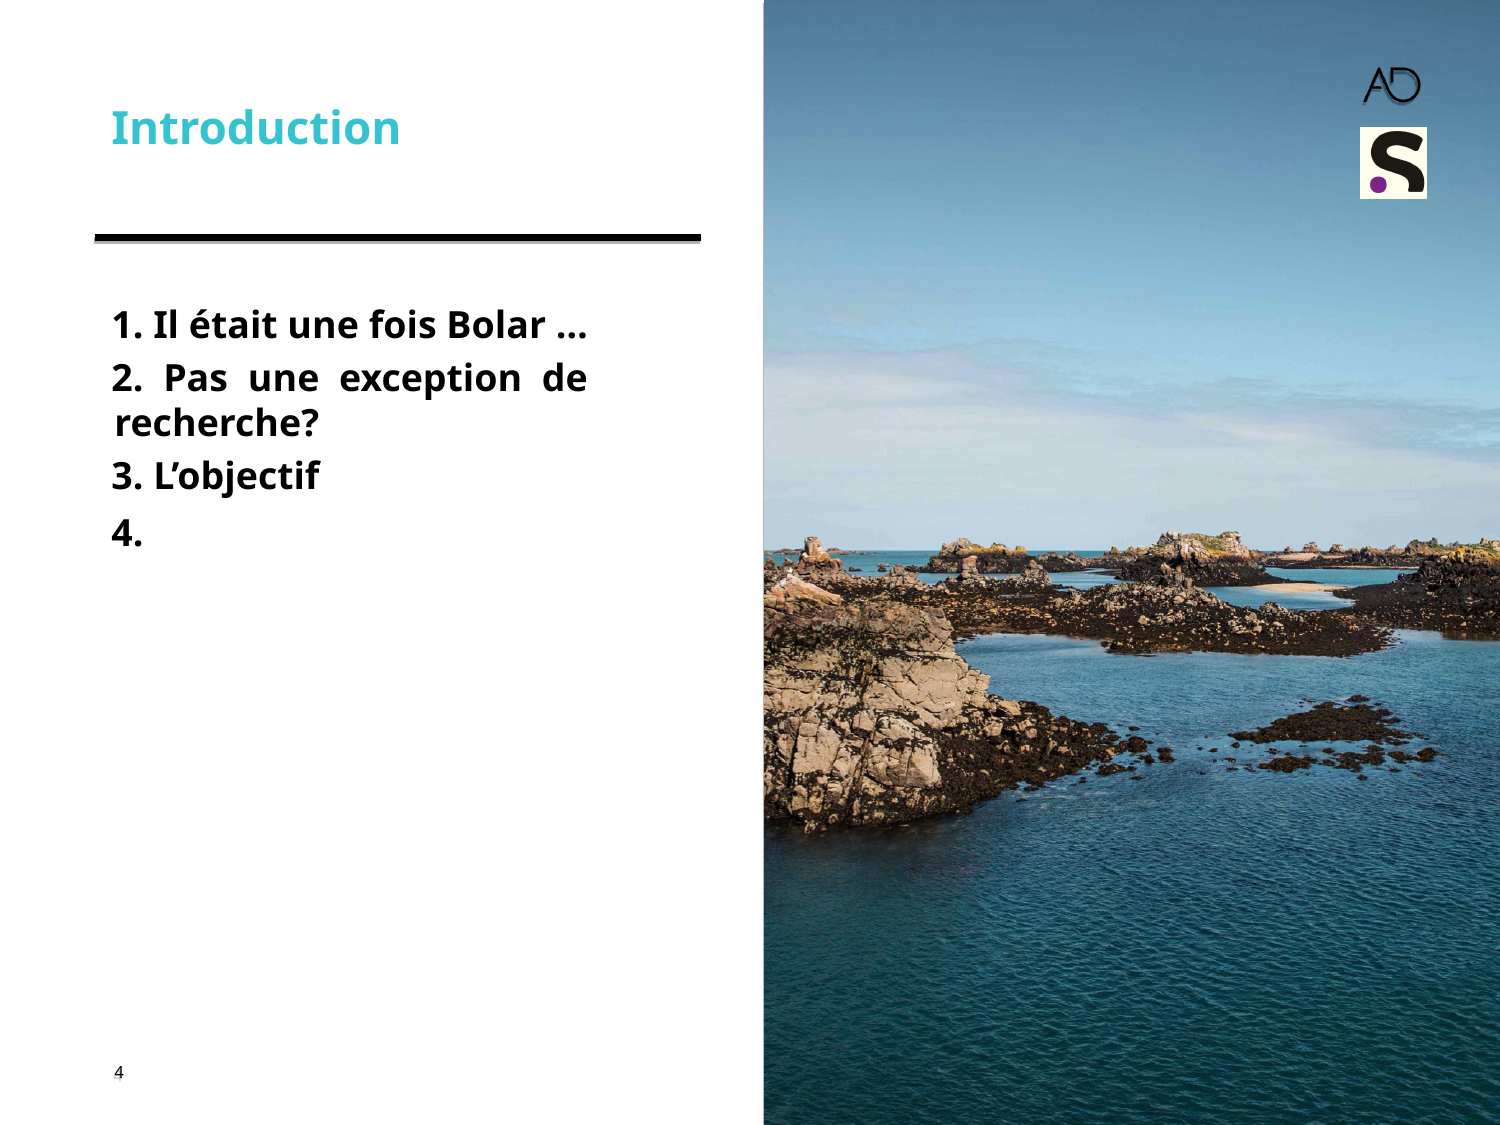

# Introduction
 Il était une fois Bolar …
 Pas une exception de recherche?
 L’objectif